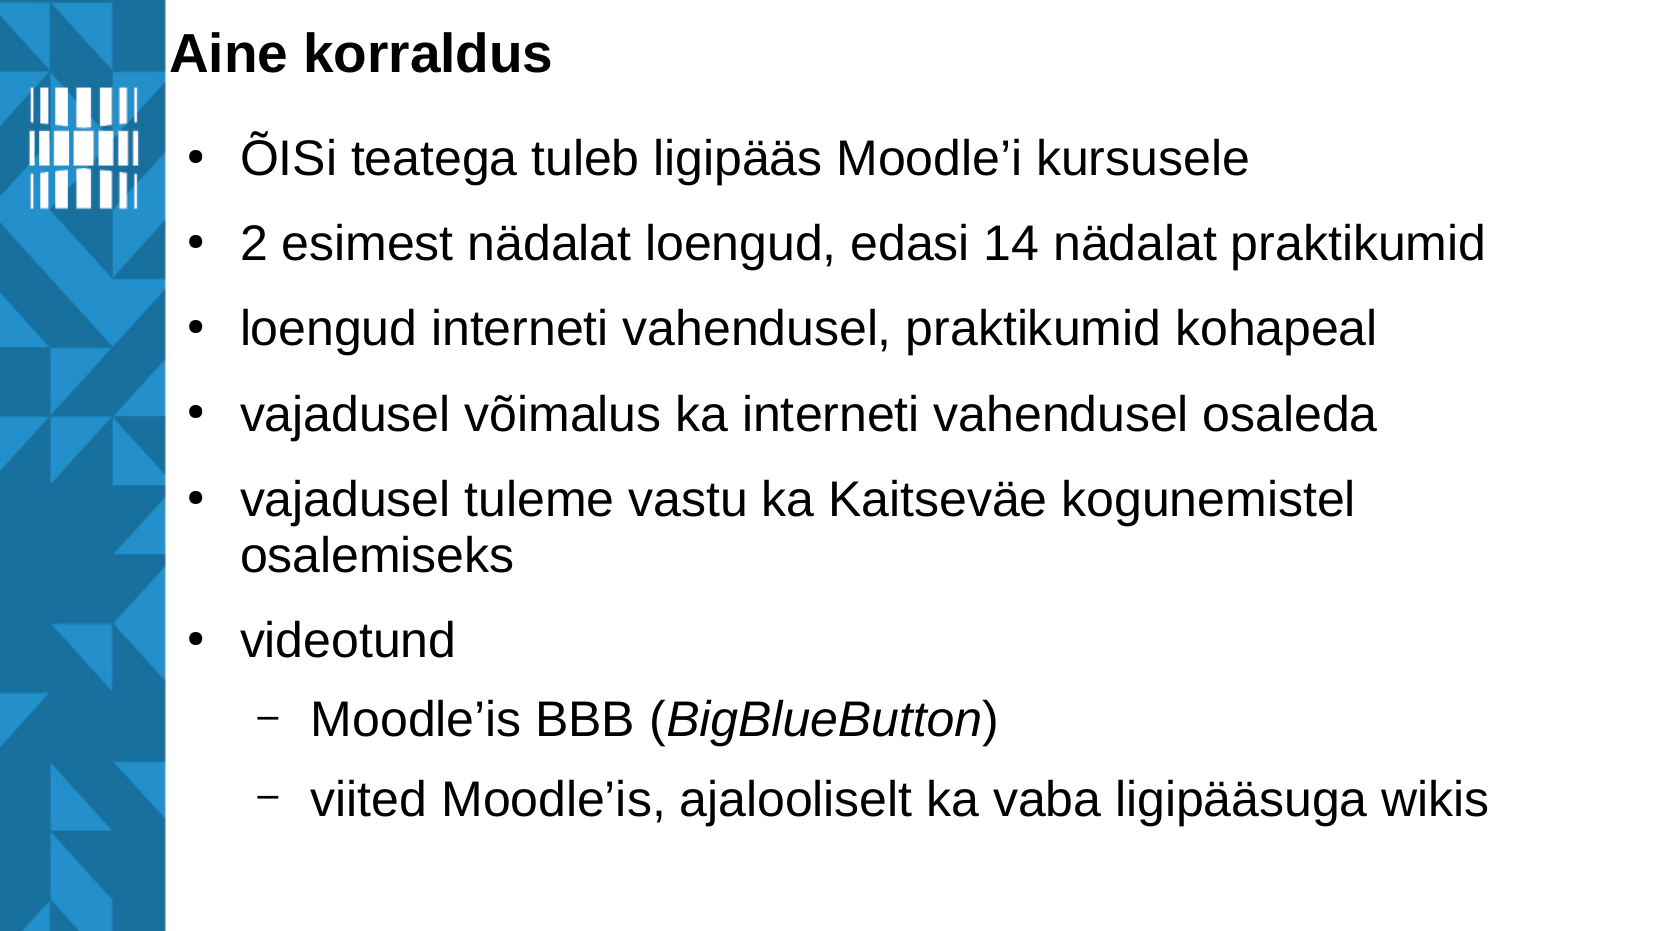

# Aine korraldus
ÕISi teatega tuleb ligipääs Moodle’i kursusele
2 esimest nädalat loengud, edasi 14 nädalat praktikumid
loengud interneti vahendusel, praktikumid kohapeal
vajadusel võimalus ka interneti vahendusel osaleda
vajadusel tuleme vastu ka Kaitseväe kogunemistel osalemiseks
videotund
Moodle’is BBB (BigBlueButton)
viited Moodle’is, ajalooliselt ka vaba ligipääsuga wikis
4